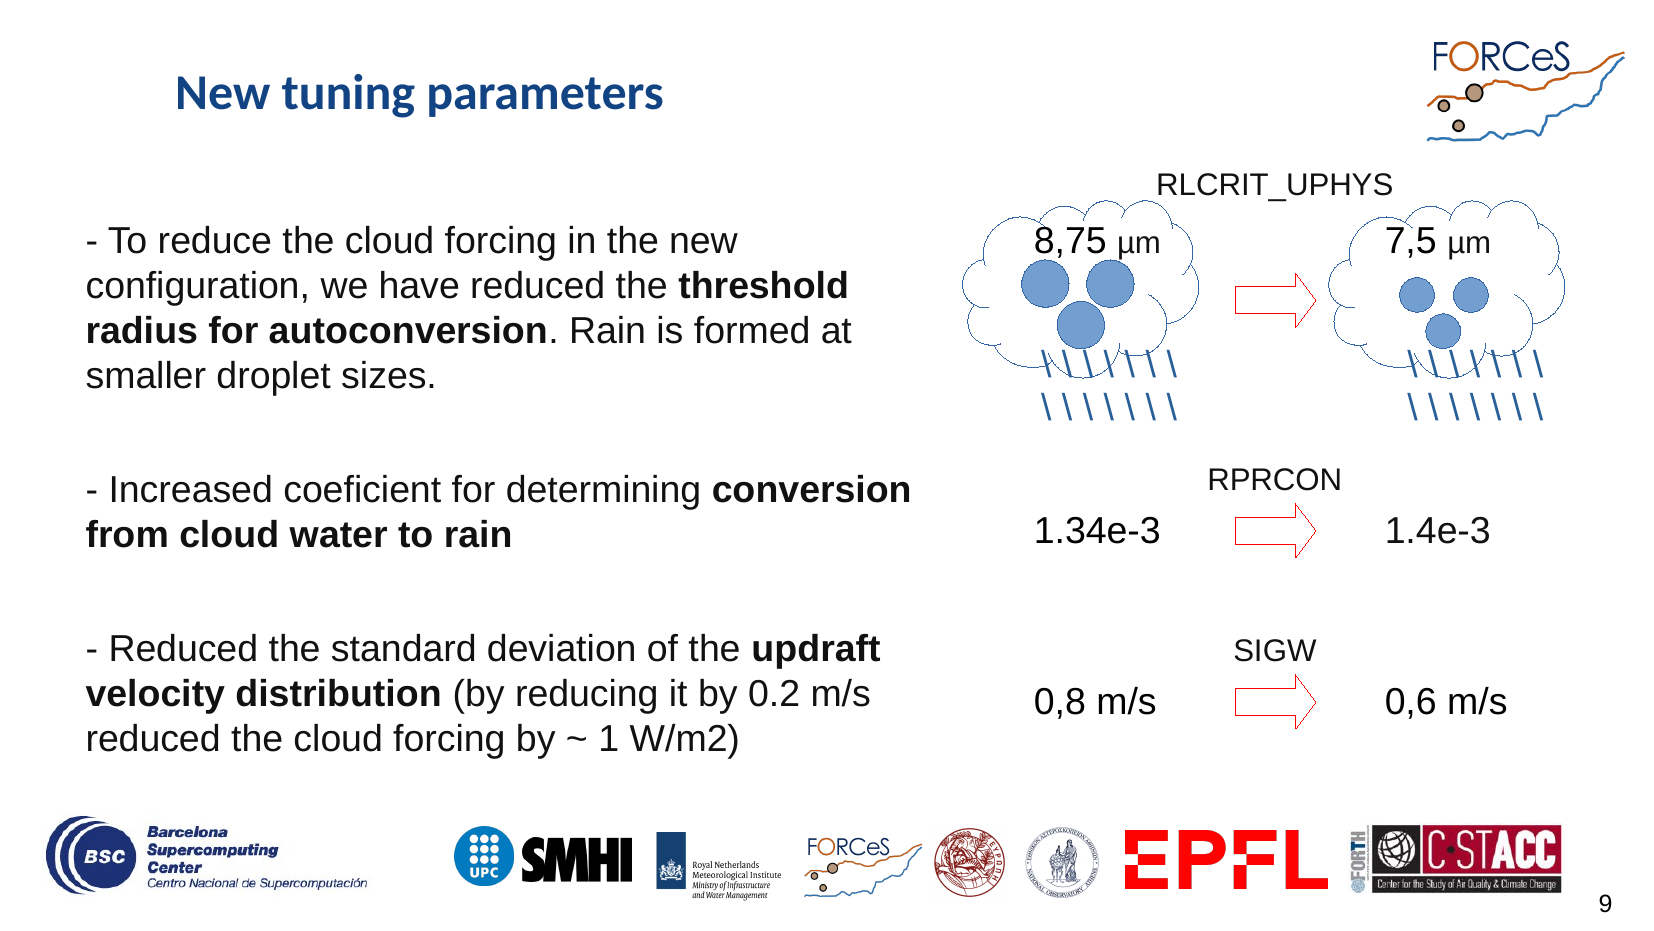

New tuning parameters
- To reduce the cloud forcing in the new configuration, we have reduced the threshold radius for autoconversion. Rain is formed at smaller droplet sizes.
- Increased coeficient for determining conversion from cloud water to rain
- Reduced the standard deviation of the updraft velocity distribution (by reducing it by 0.2 m/s reduced the cloud forcing by ~ 1 W/m2)
RLCRIT_UPHYS
8,75 µm
7,5 µm
 \ \ \ \ \ \ \
 \ \ \ \ \ \ \
 \ \ \ \ \ \ \
 \ \ \ \ \ \ \
RPRCON
1.34e-3
1.4e-3
SIGW
0,8 m/s
0,6 m/s